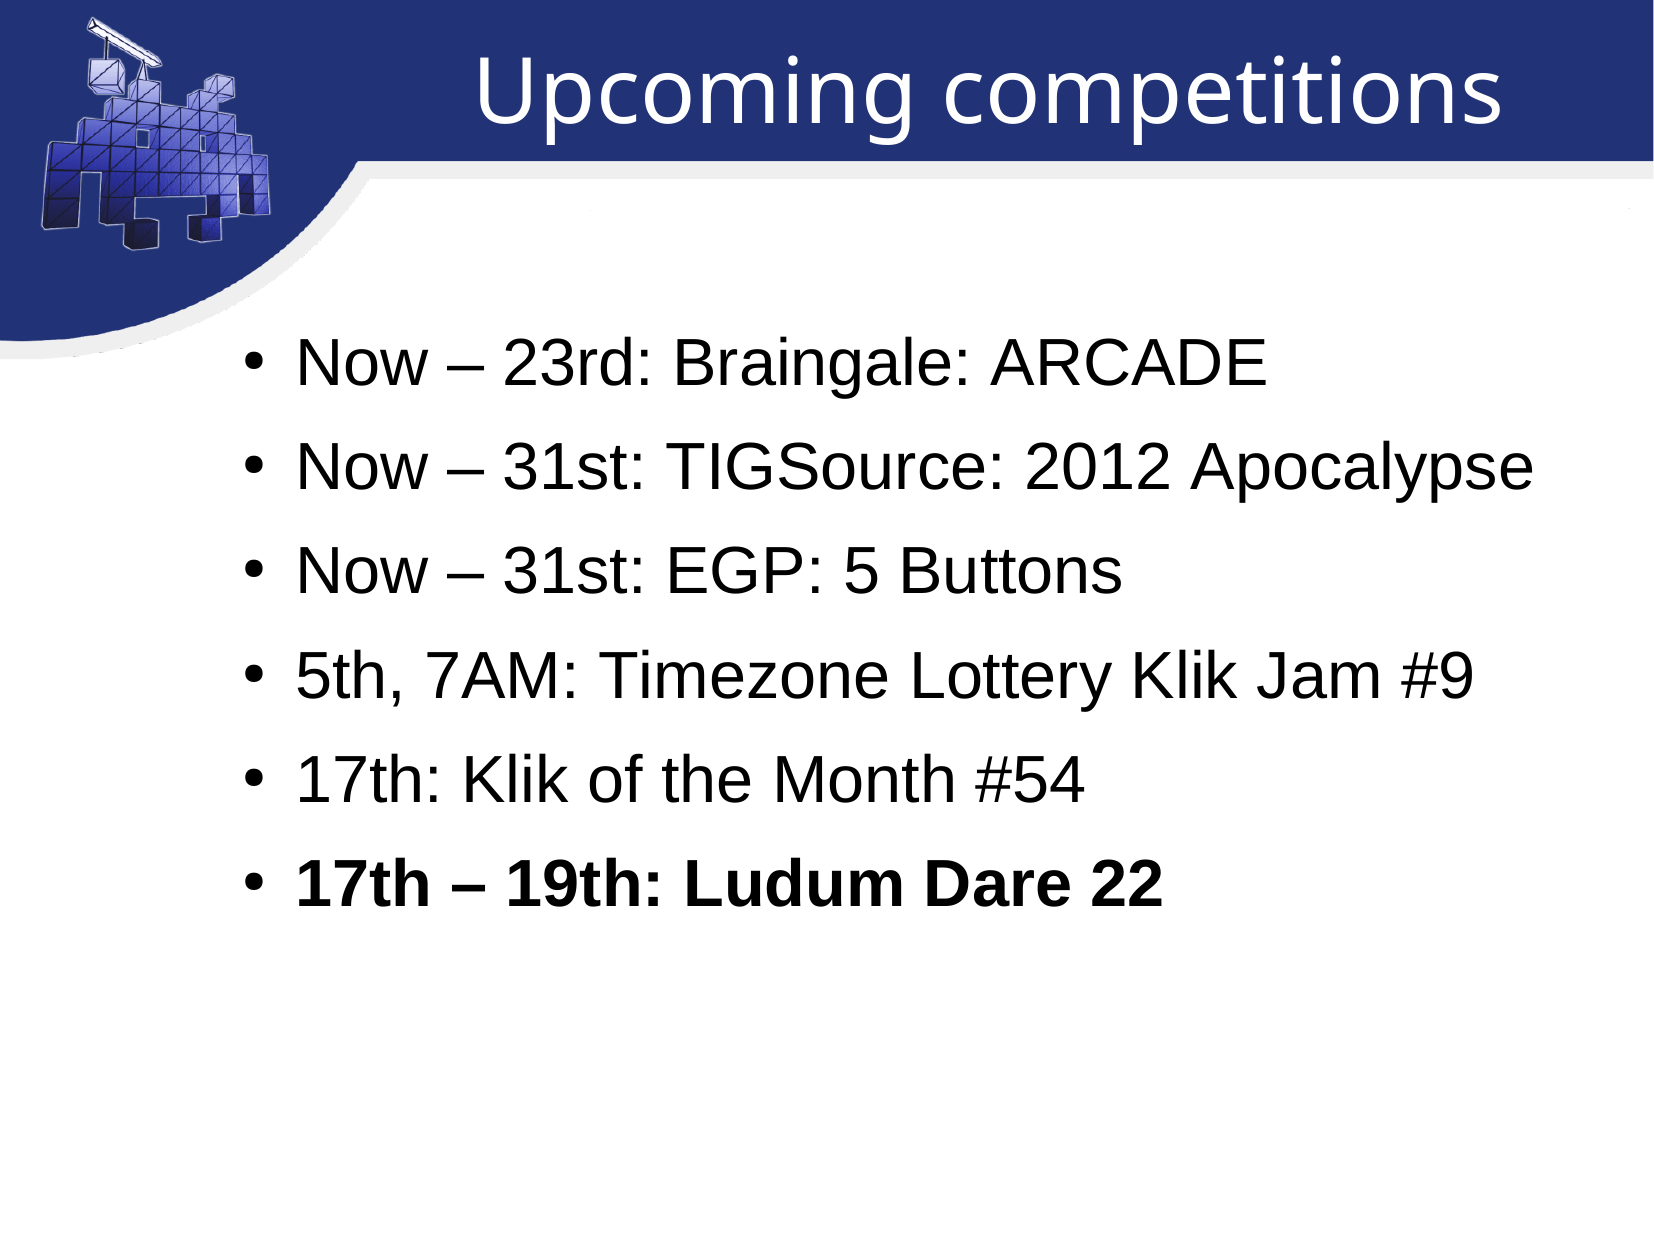

# Upcoming competitions
Now – 23rd: Braingale: ARCADE
Now – 31st: TIGSource: 2012 Apocalypse
Now – 31st: EGP: 5 Buttons
5th, 7AM: Timezone Lottery Klik Jam #9
17th: Klik of the Month #54
17th – 19th: Ludum Dare 22